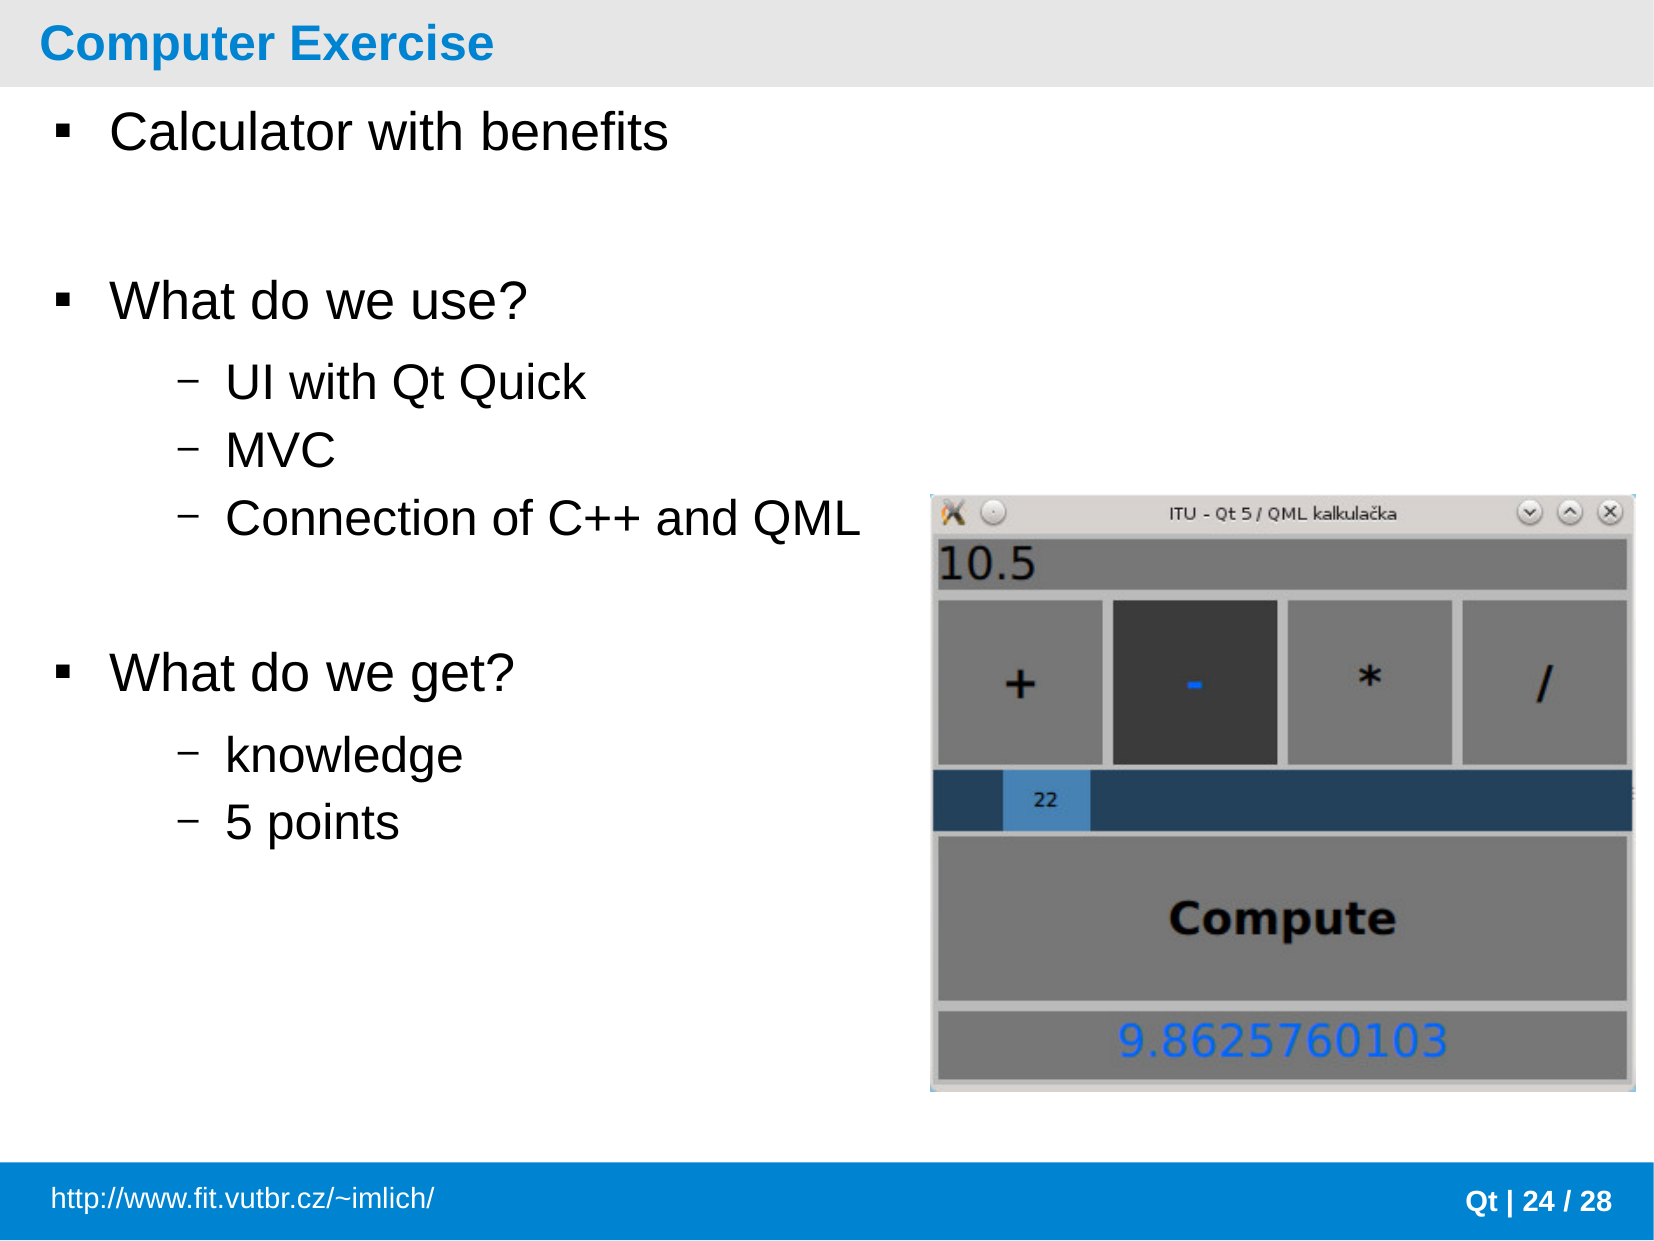

# Computer Exercise
Calculator with benefits
What do we use?
UI with Qt Quick
MVC
Connection of C++ and QML
What do we get?
knowledge
5 points